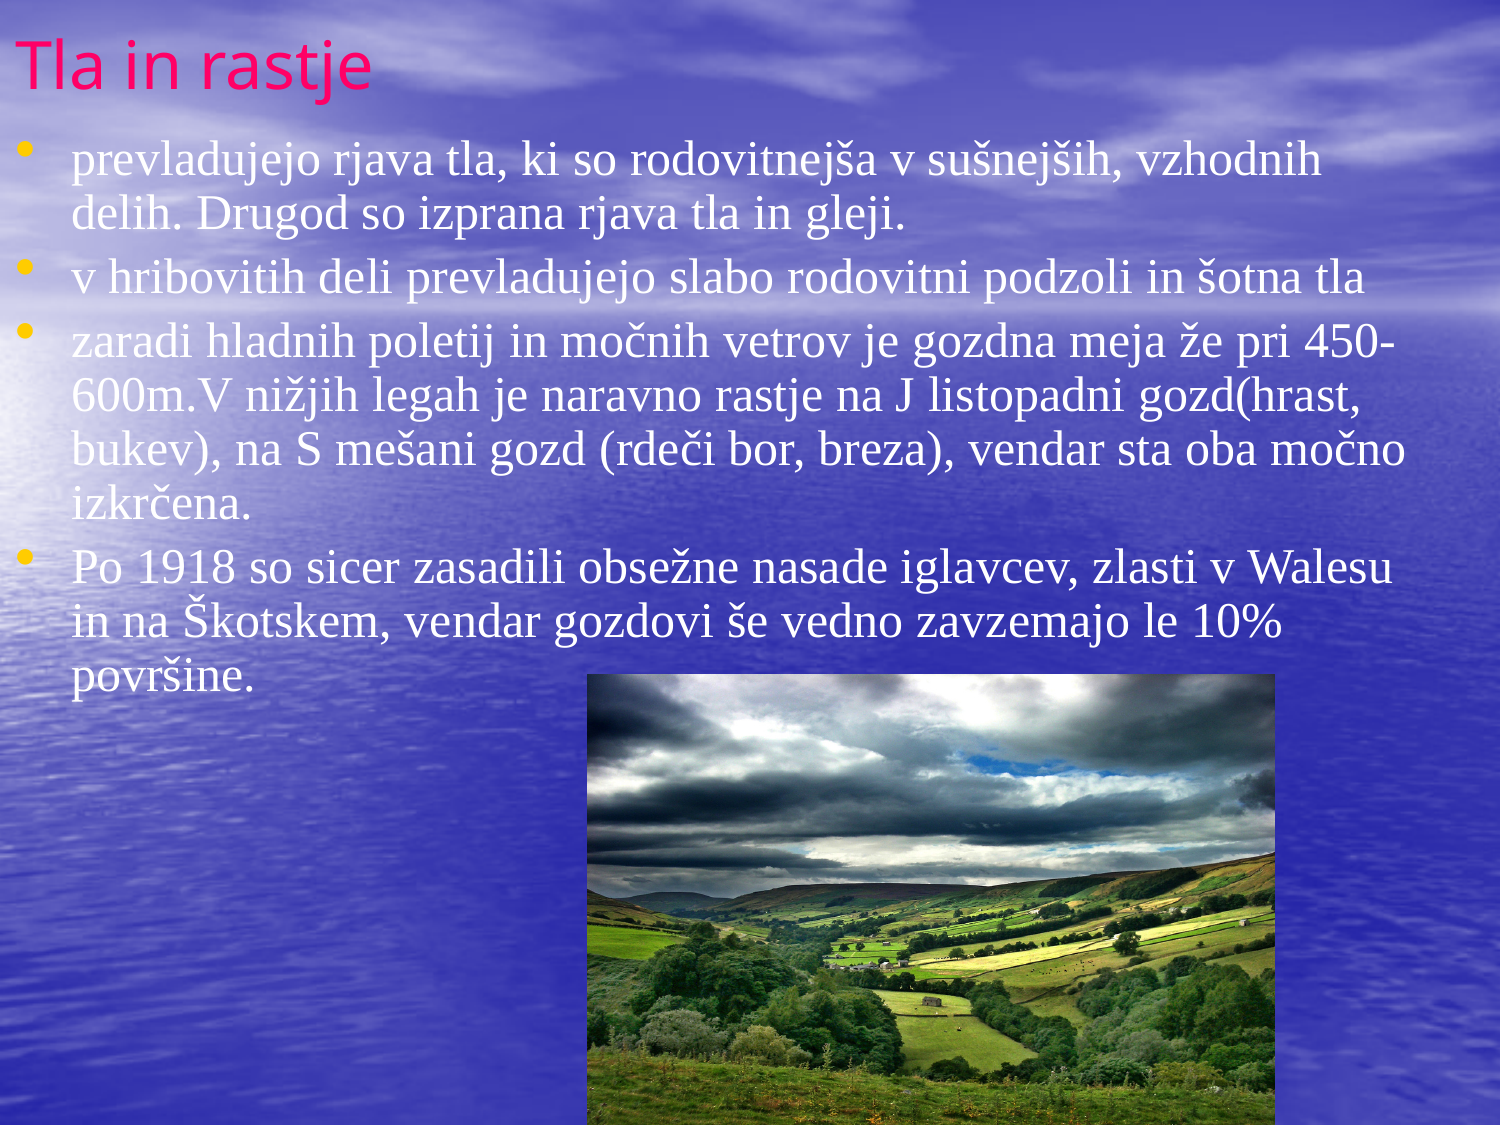

# Tla in rastje
prevladujejo rjava tla, ki so rodovitnejša v sušnejših, vzhodnih delih. Drugod so izprana rjava tla in gleji.
v hribovitih deli prevladujejo slabo rodovitni podzoli in šotna tla
zaradi hladnih poletij in močnih vetrov je gozdna meja že pri 450-600m.V nižjih legah je naravno rastje na J listopadni gozd(hrast, bukev), na S mešani gozd (rdeči bor, breza), vendar sta oba močno izkrčena.
Po 1918 so sicer zasadili obsežne nasade iglavcev, zlasti v Walesu in na Škotskem, vendar gozdovi še vedno zavzemajo le 10% površine.